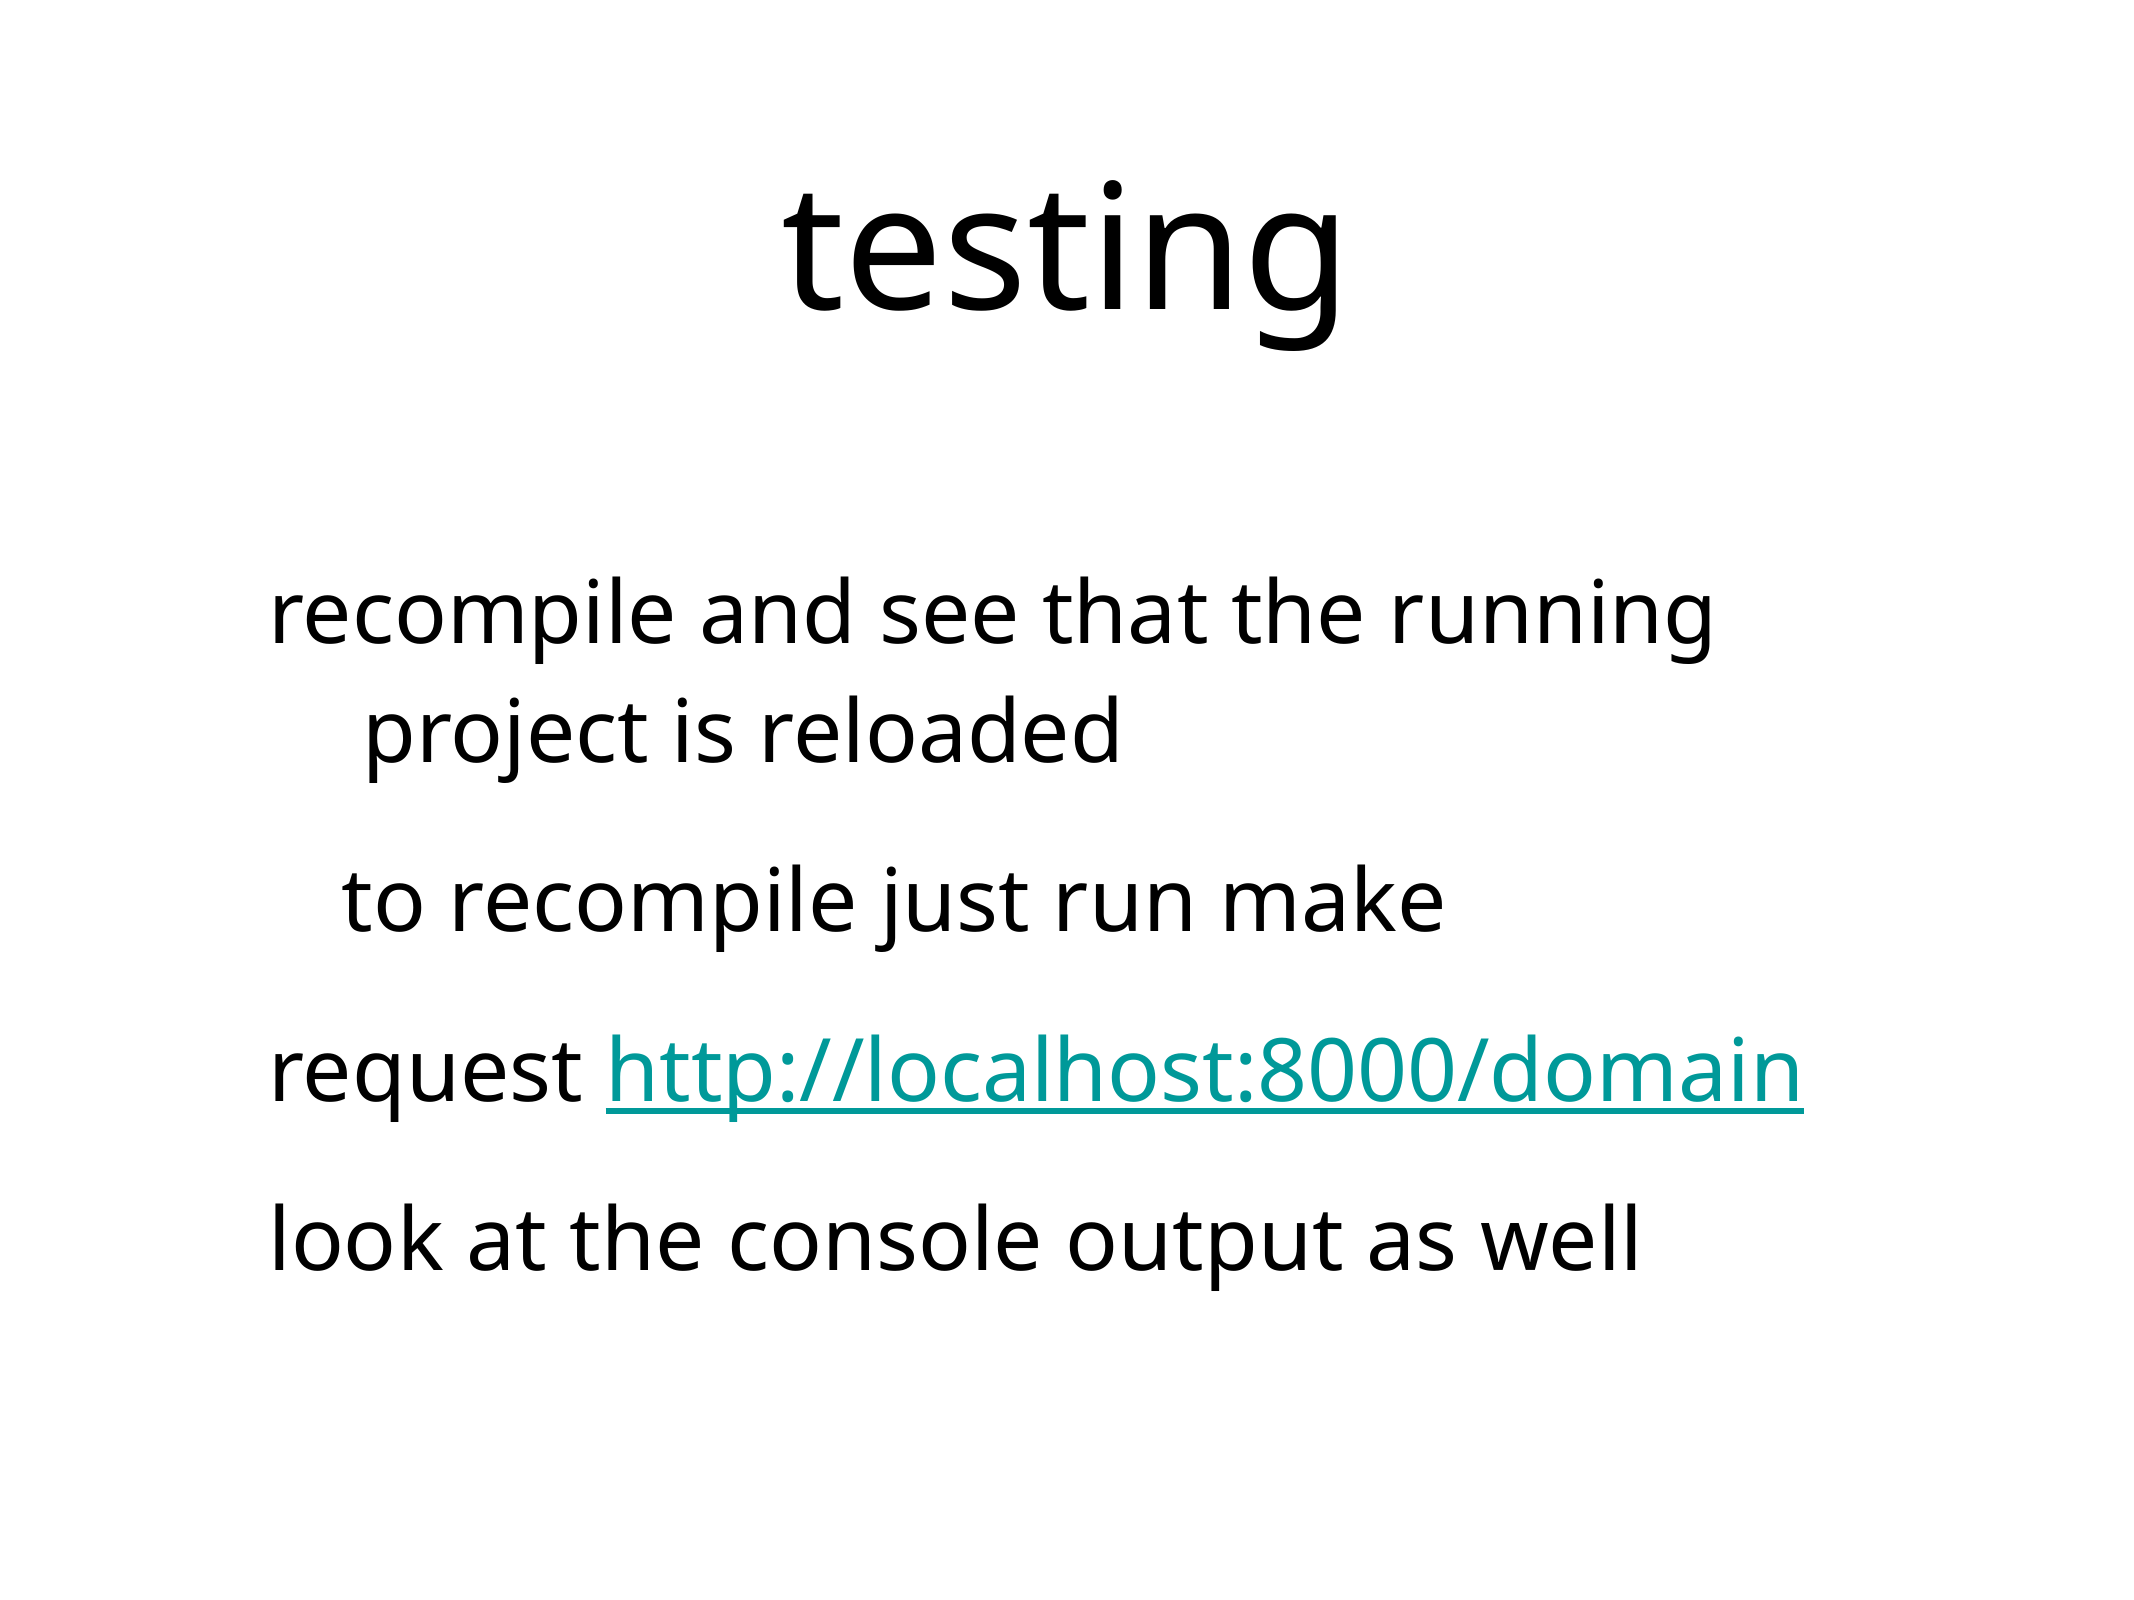

# testing
recompile and see that the running project is reloaded
to recompile just run make
request http://localhost:8000/domain
look at the console output as well